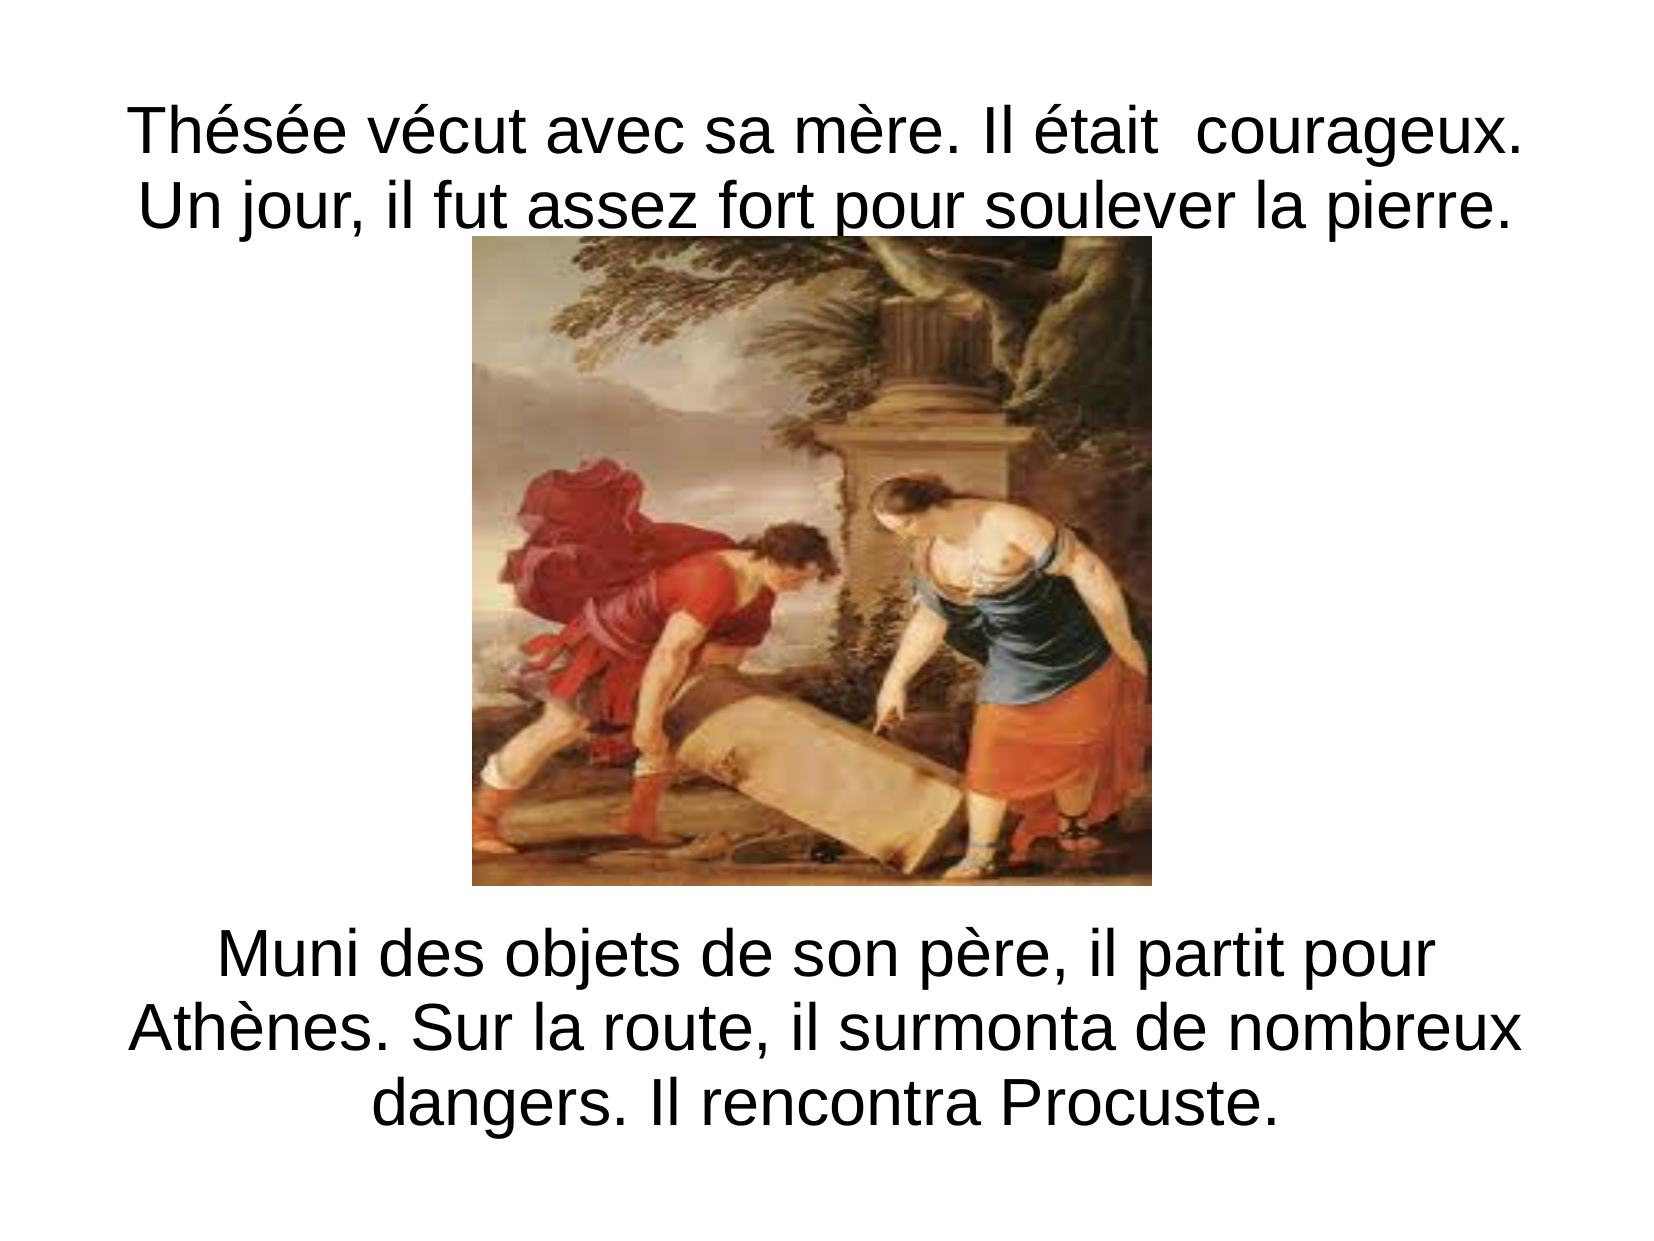

# Thésée vécut avec sa mère. Il était courageux. Un jour, il fut assez fort pour soulever la pierre.
Muni des objets de son père, il partit pour Athènes. Sur la route, il surmonta de nombreux dangers. Il rencontra Procuste.